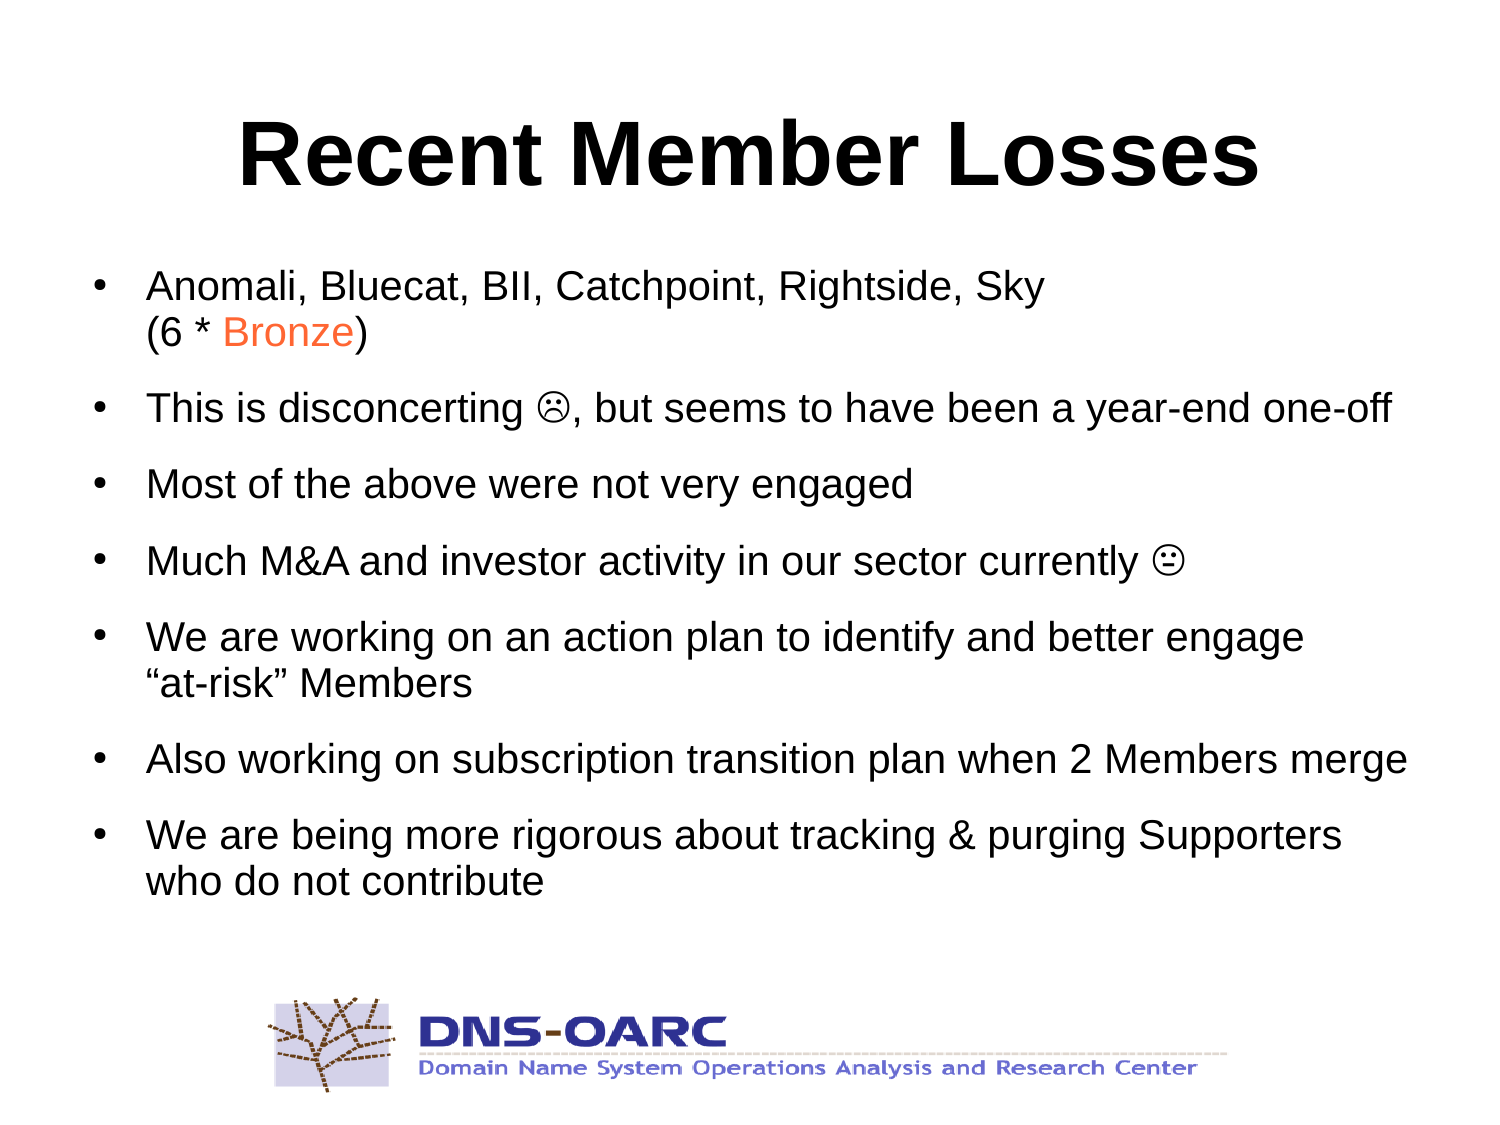

Recent Member Losses
# Anomali, Bluecat, BII, Catchpoint, Rightside, Sky (6 * Bronze)
This is disconcerting , but seems to have been a year-end one-off
Most of the above were not very engaged
Much M&A and investor activity in our sector currently 
We are working on an action plan to identify and better engage
“at-risk” Members
Also working on subscription transition plan when 2 Members merge
We are being more rigorous about tracking & purging Supporters who do not contribute